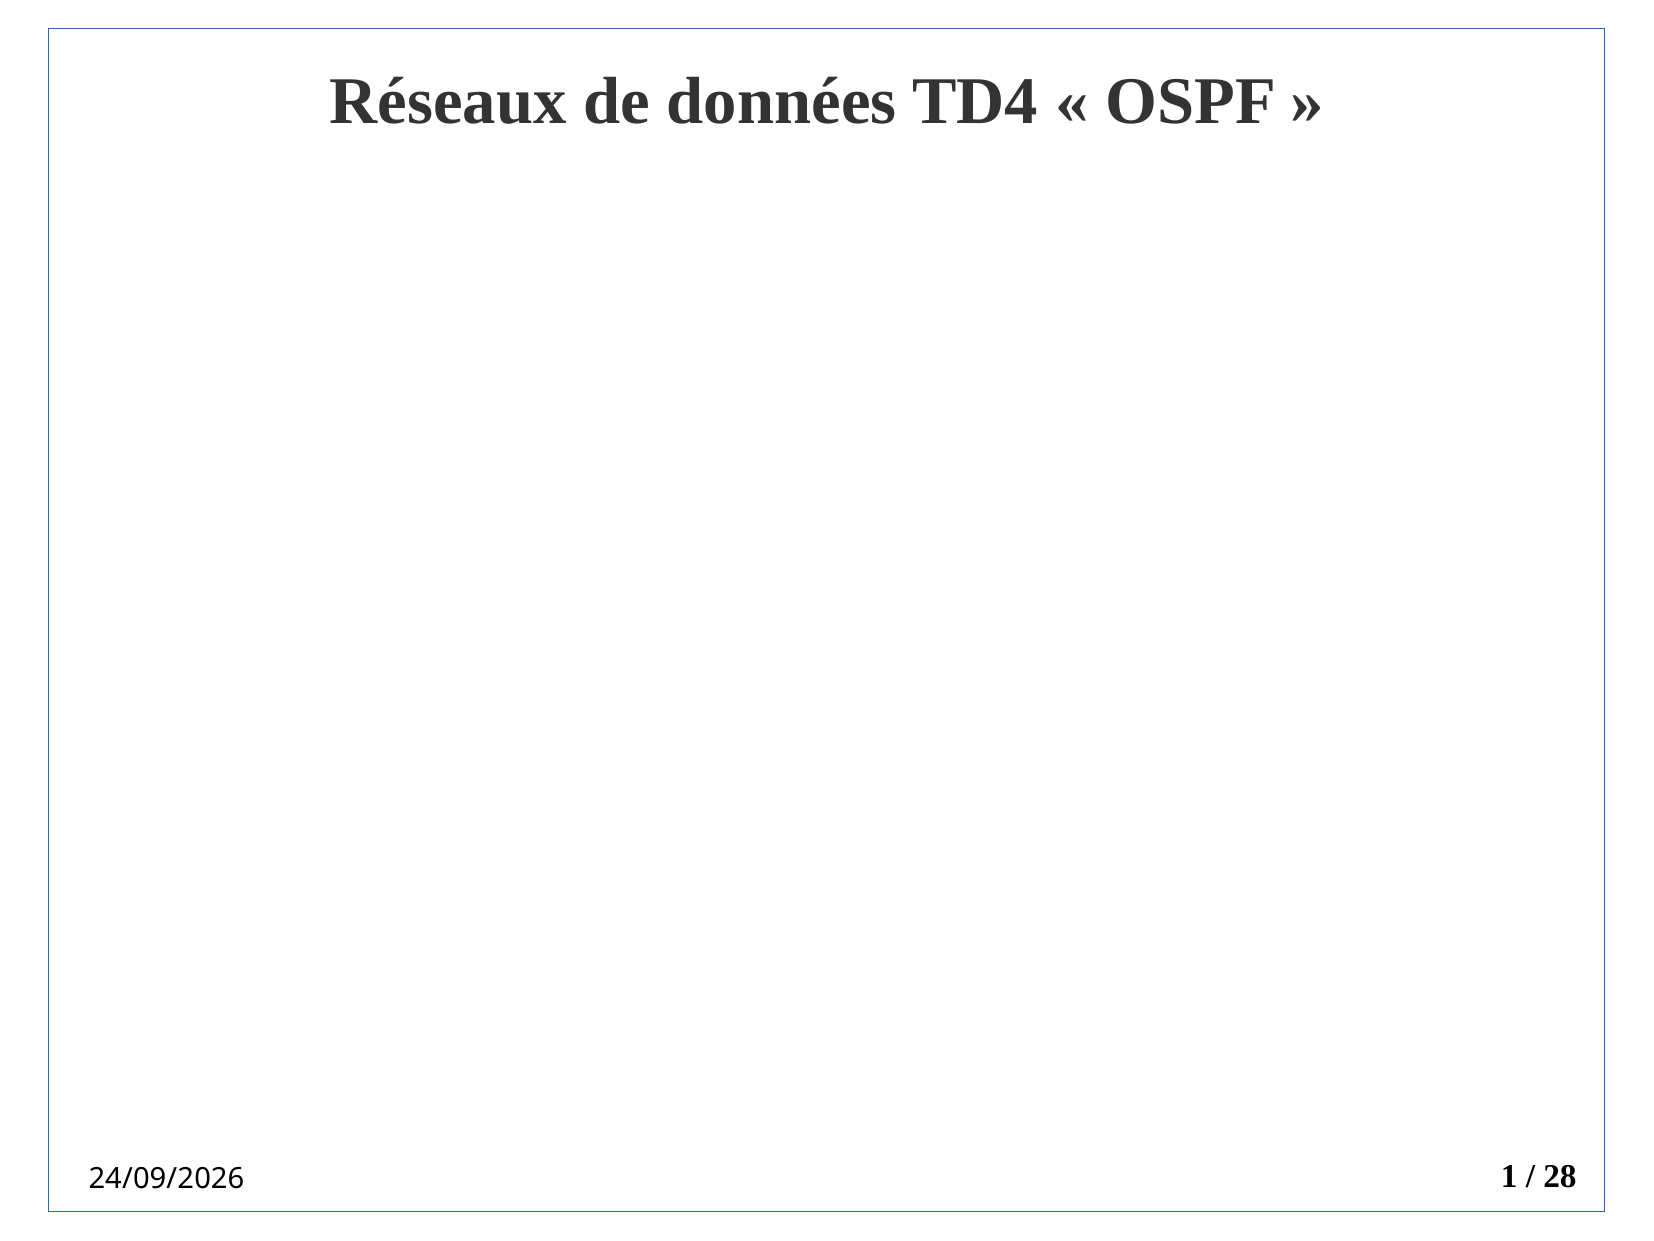

# Réseaux de données TD4 « OSPF »
1